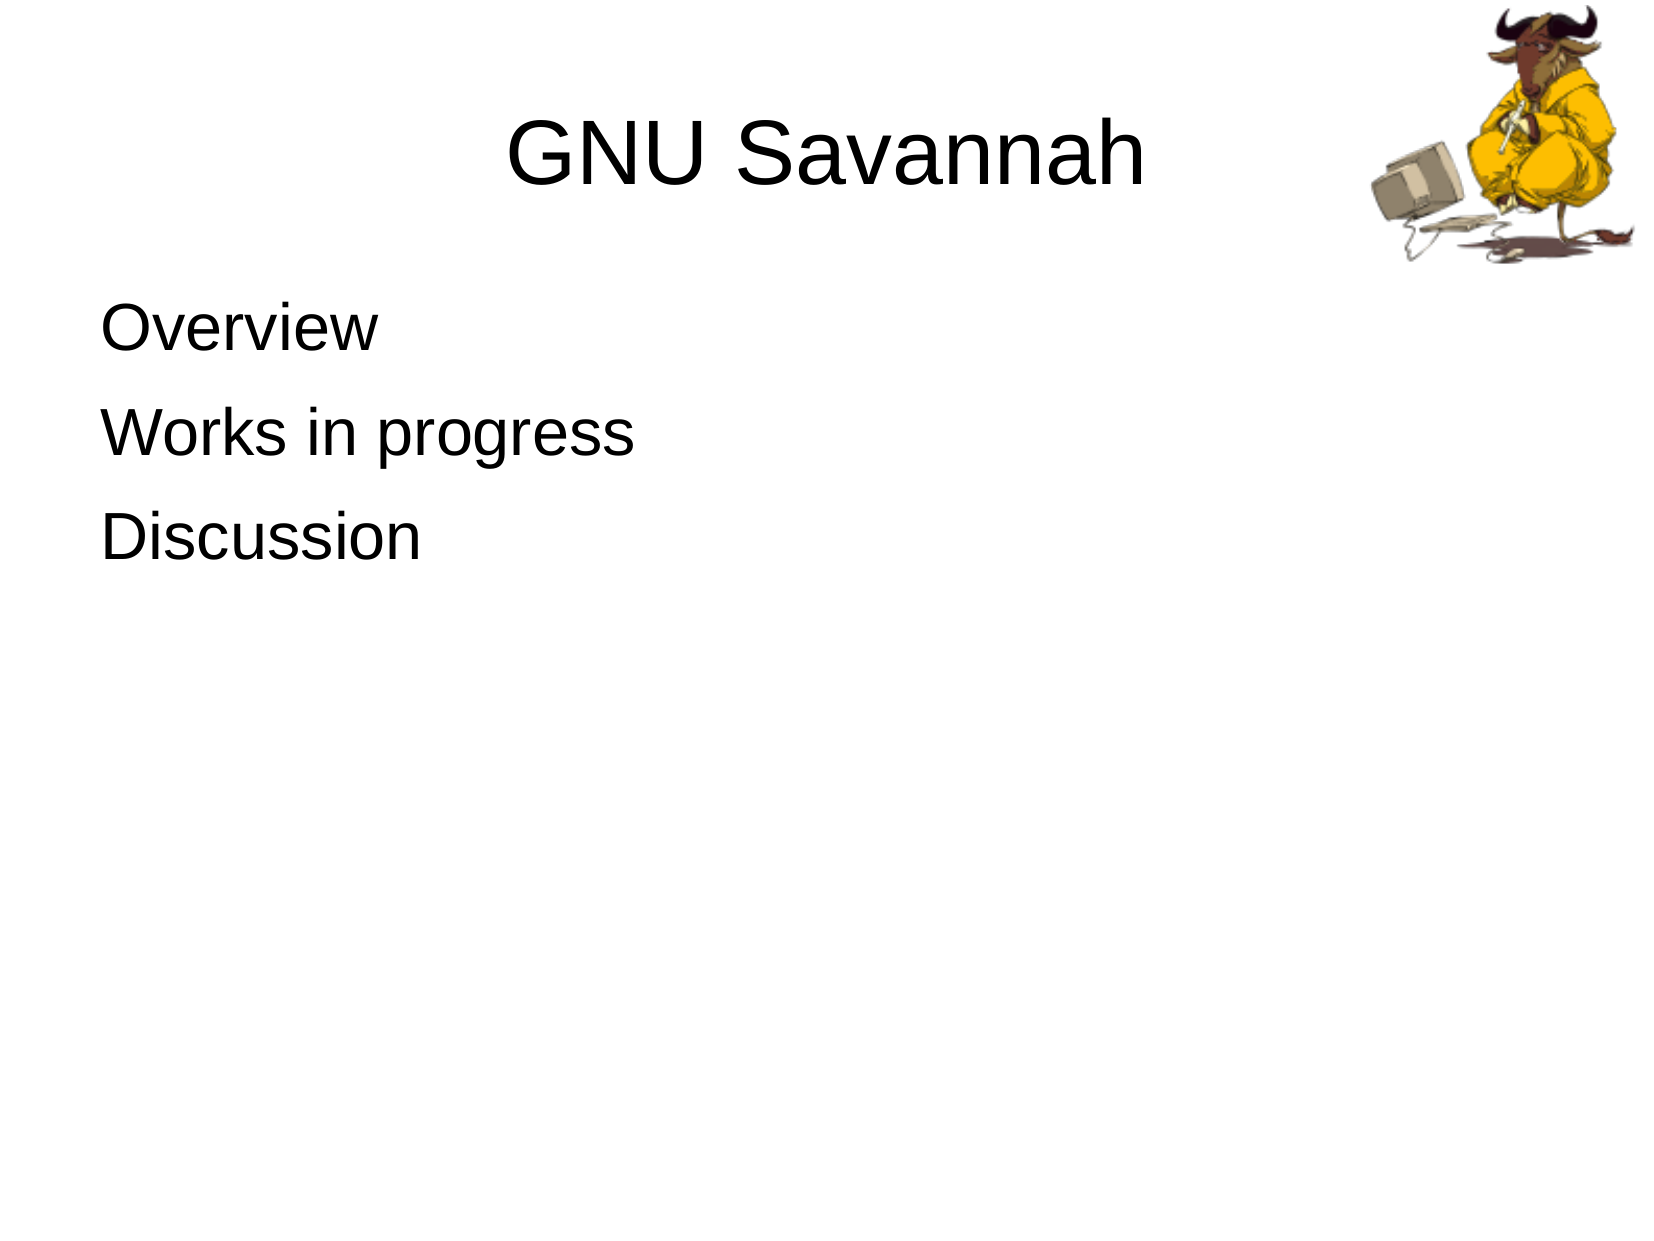

# GNU Savannah
Overview
Works in progress
Discussion